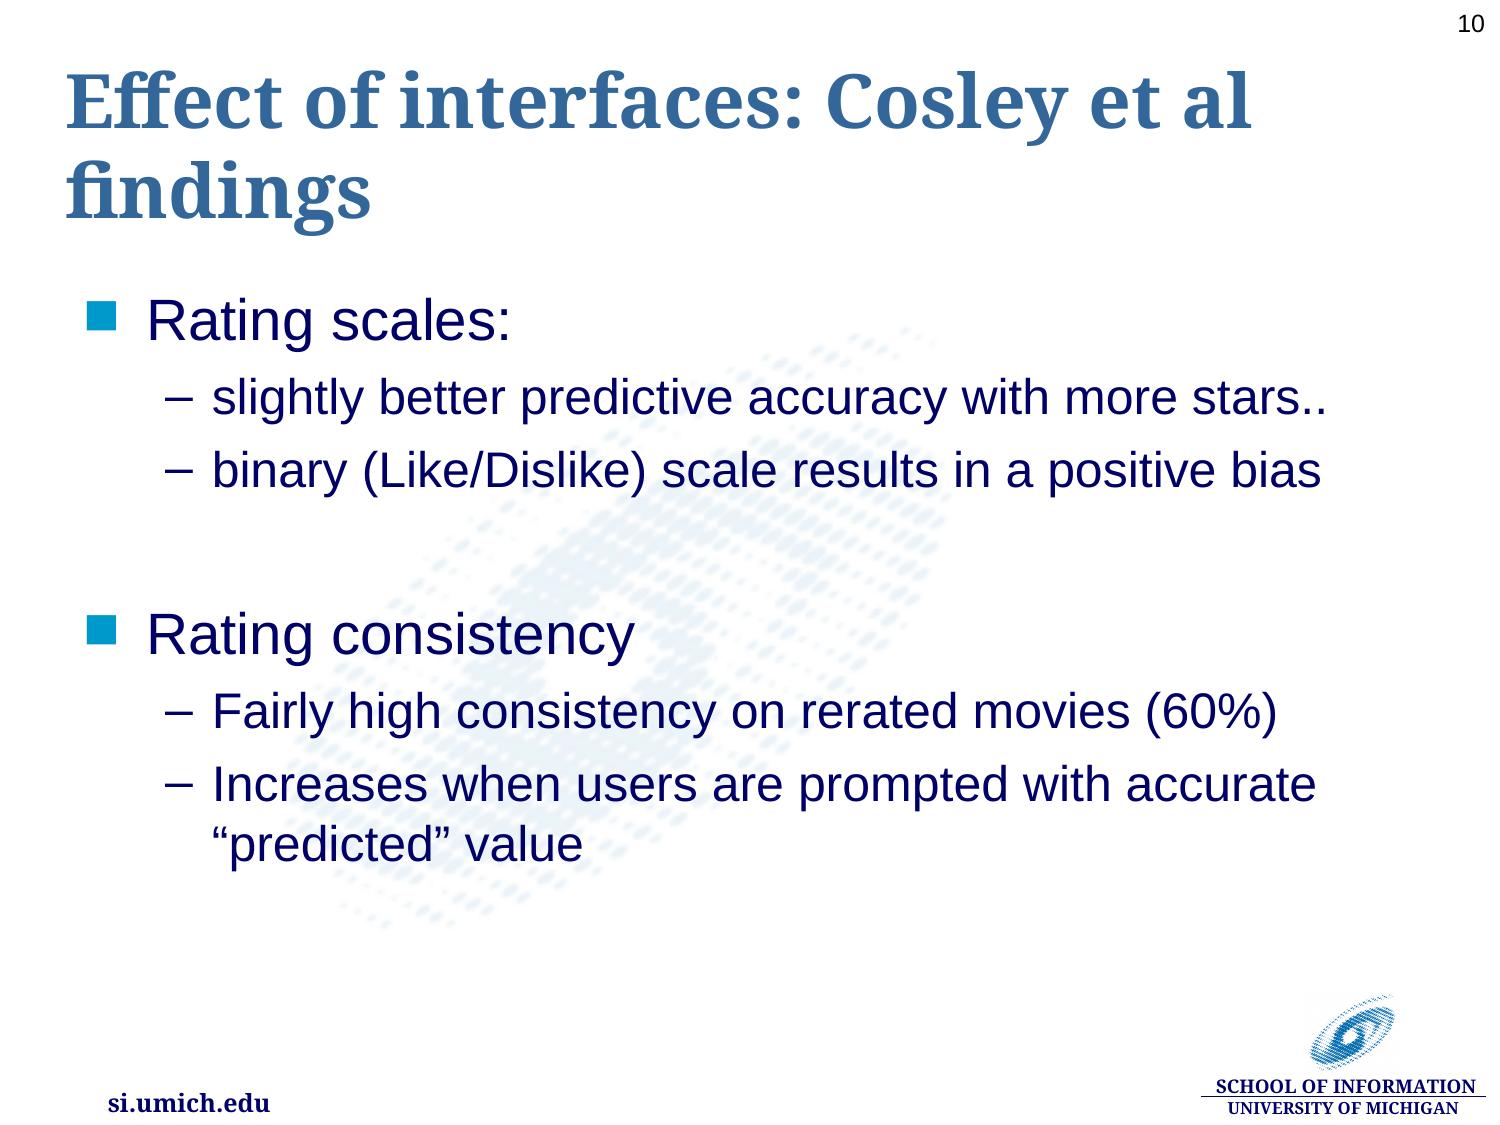

# Effect of interfaces: Cosley et al findings
Rating scales:
slightly better predictive accuracy with more stars..
binary (Like/Dislike) scale results in a positive bias
Rating consistency
Fairly high consistency on rerated movies (60%)
Increases when users are prompted with accurate “predicted” value